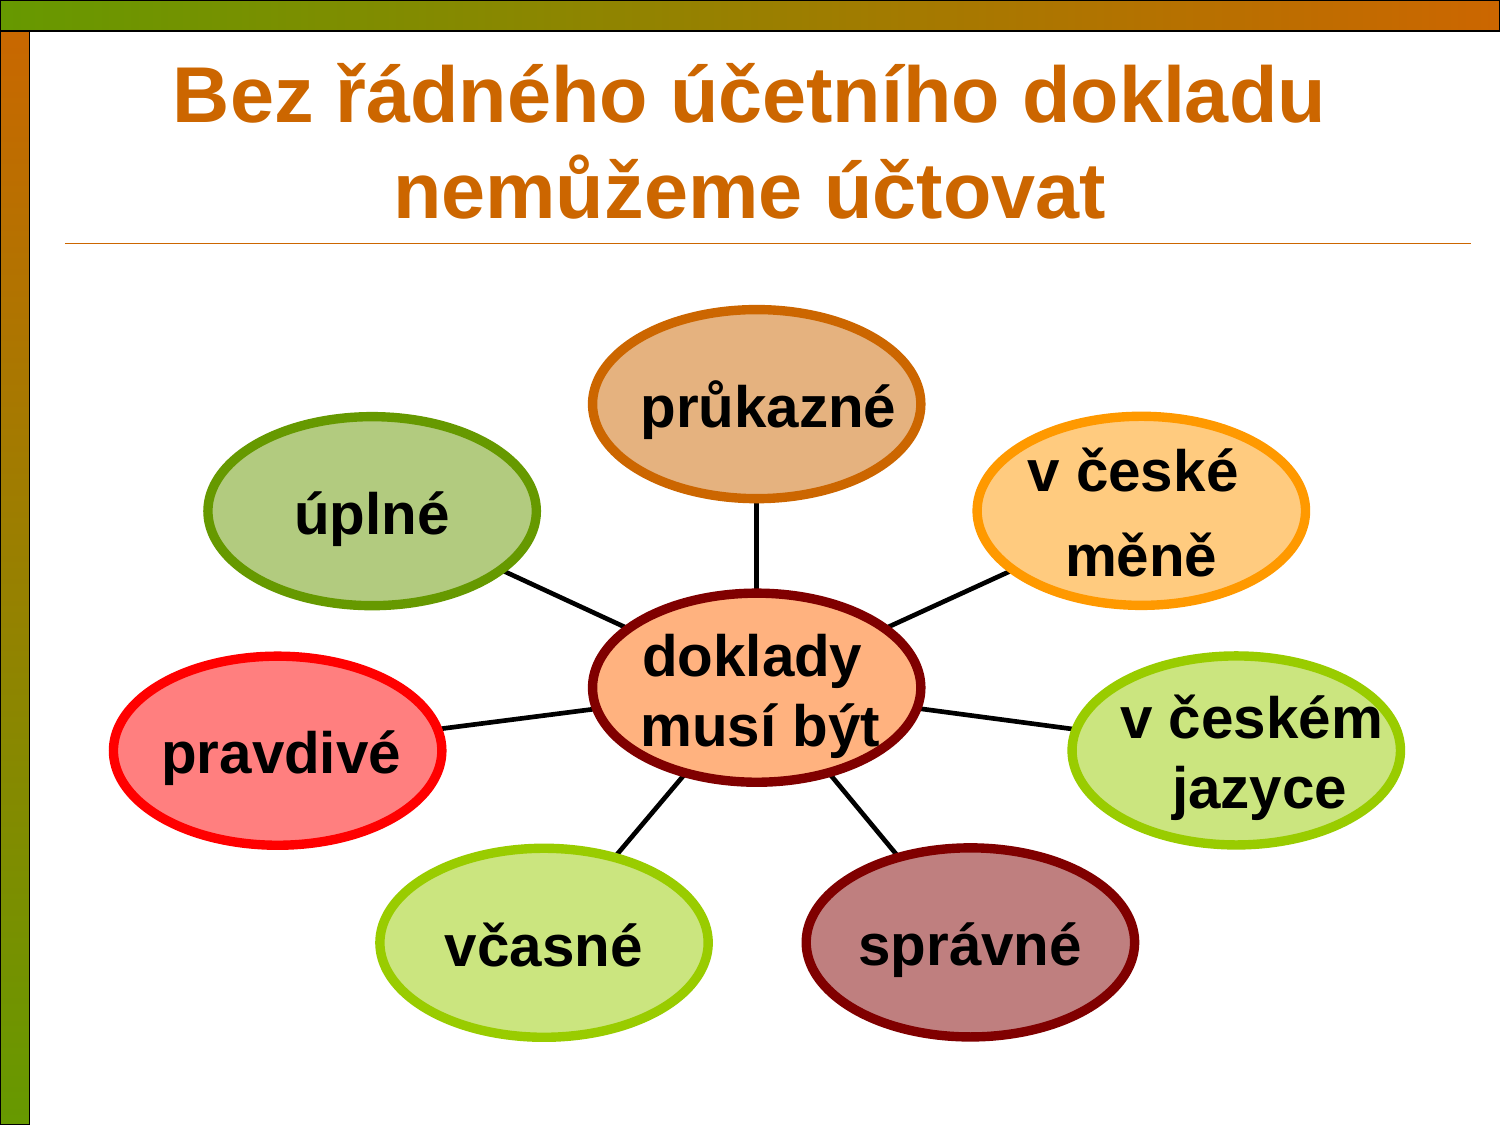

# Bez řádného účetního dokladu nemůžeme účtovat
průkazné
v české
měně
úplné
doklady
musí být
v českém
jazyce
pravdivé
správné
včasné